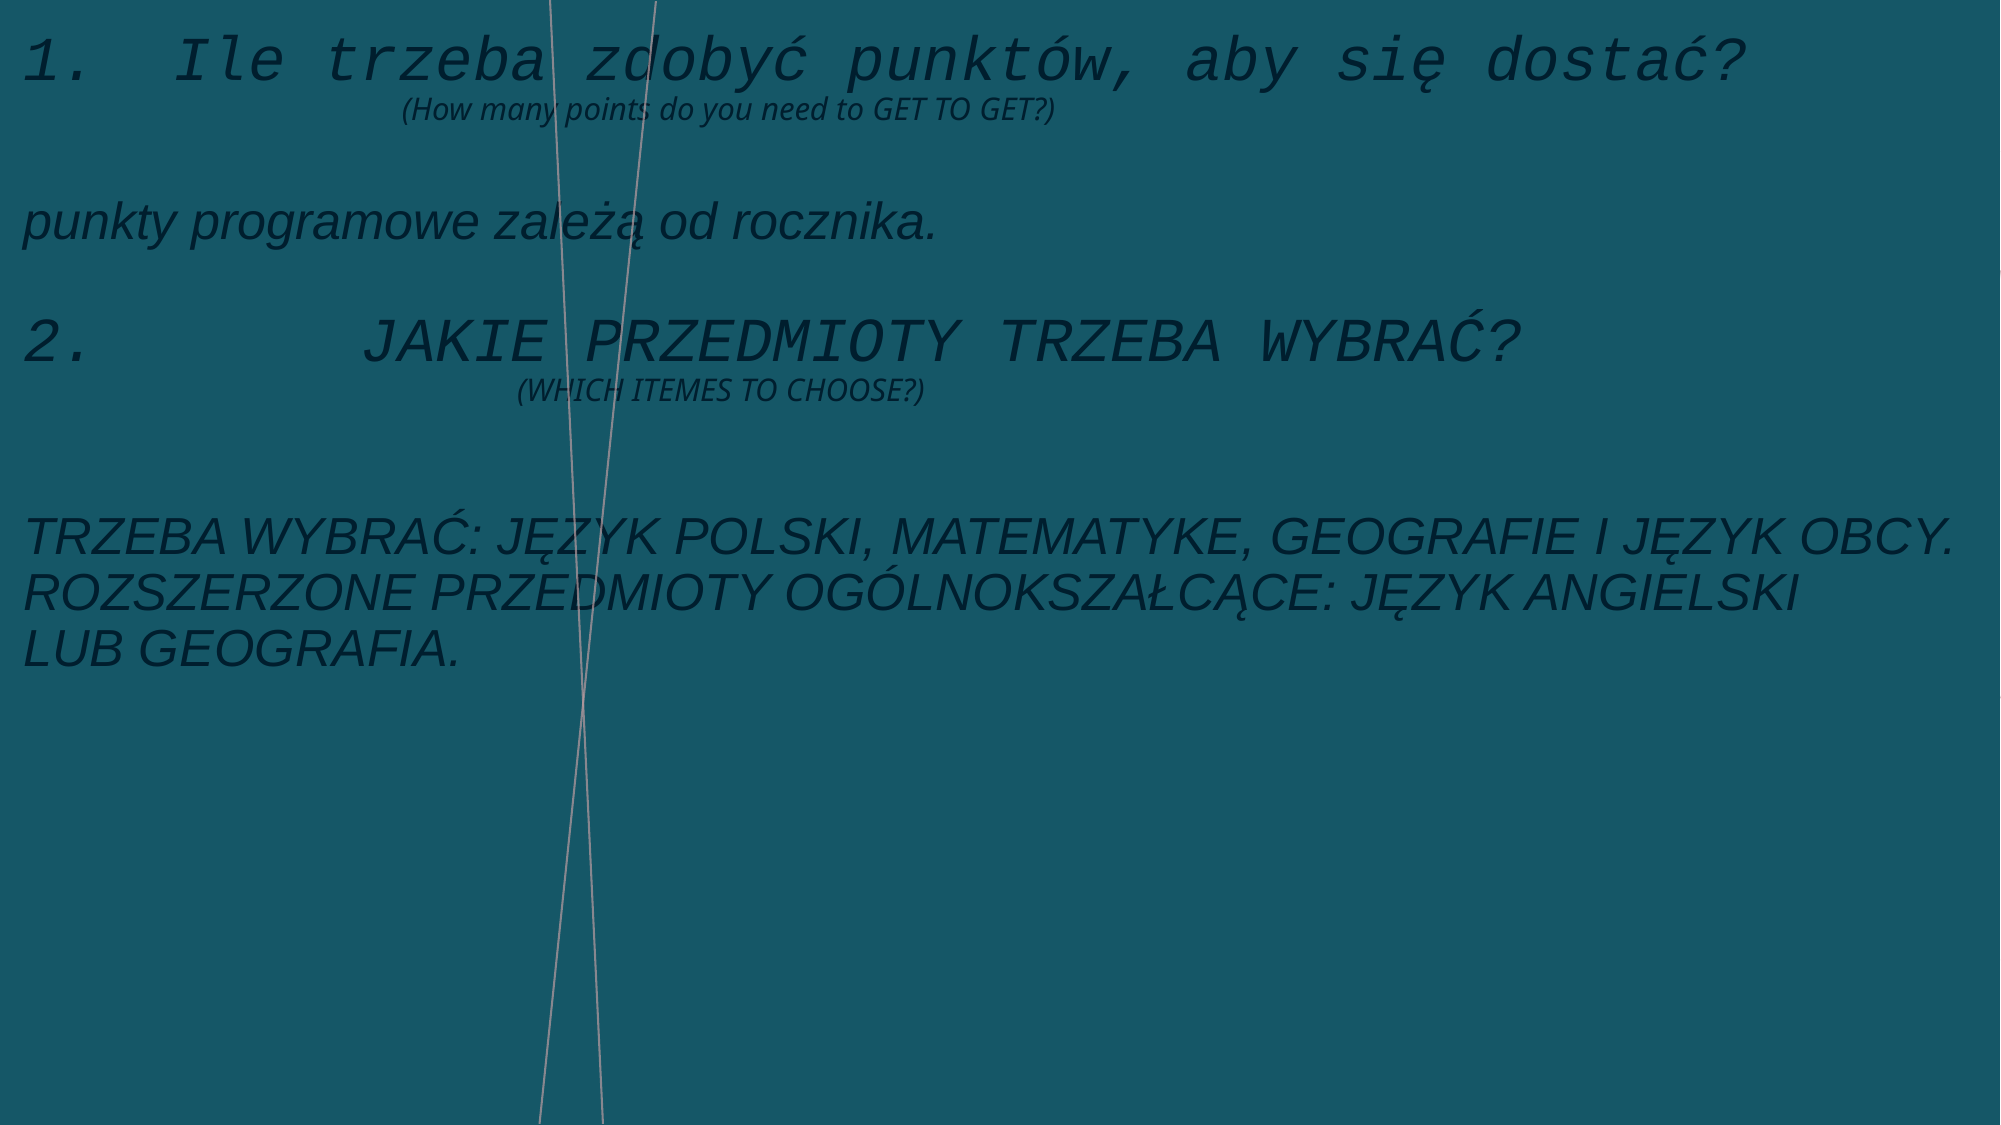

# 1.  Ile trzeba zdobyć punktów, aby się dostać?                                               (How many points do you need to GET TO GET?) punkty programowe zależą od rocznika.  2.       JAKIE PRZEDMIOTY TRZEBA WYBRAĆ?                                                             (WHICH ITEMES TO CHOOSE?) TRZEBA WYBRAĆ: JĘZYK POLSKI, MATEMATYKE, GEOGRAFIE I JĘZYK OBCY. ROZSZERZONE PRZEDMIOTY OGÓLNOKSZAŁCĄCE: JĘZYK ANGIELSKI LUB GEOGRAFIA.